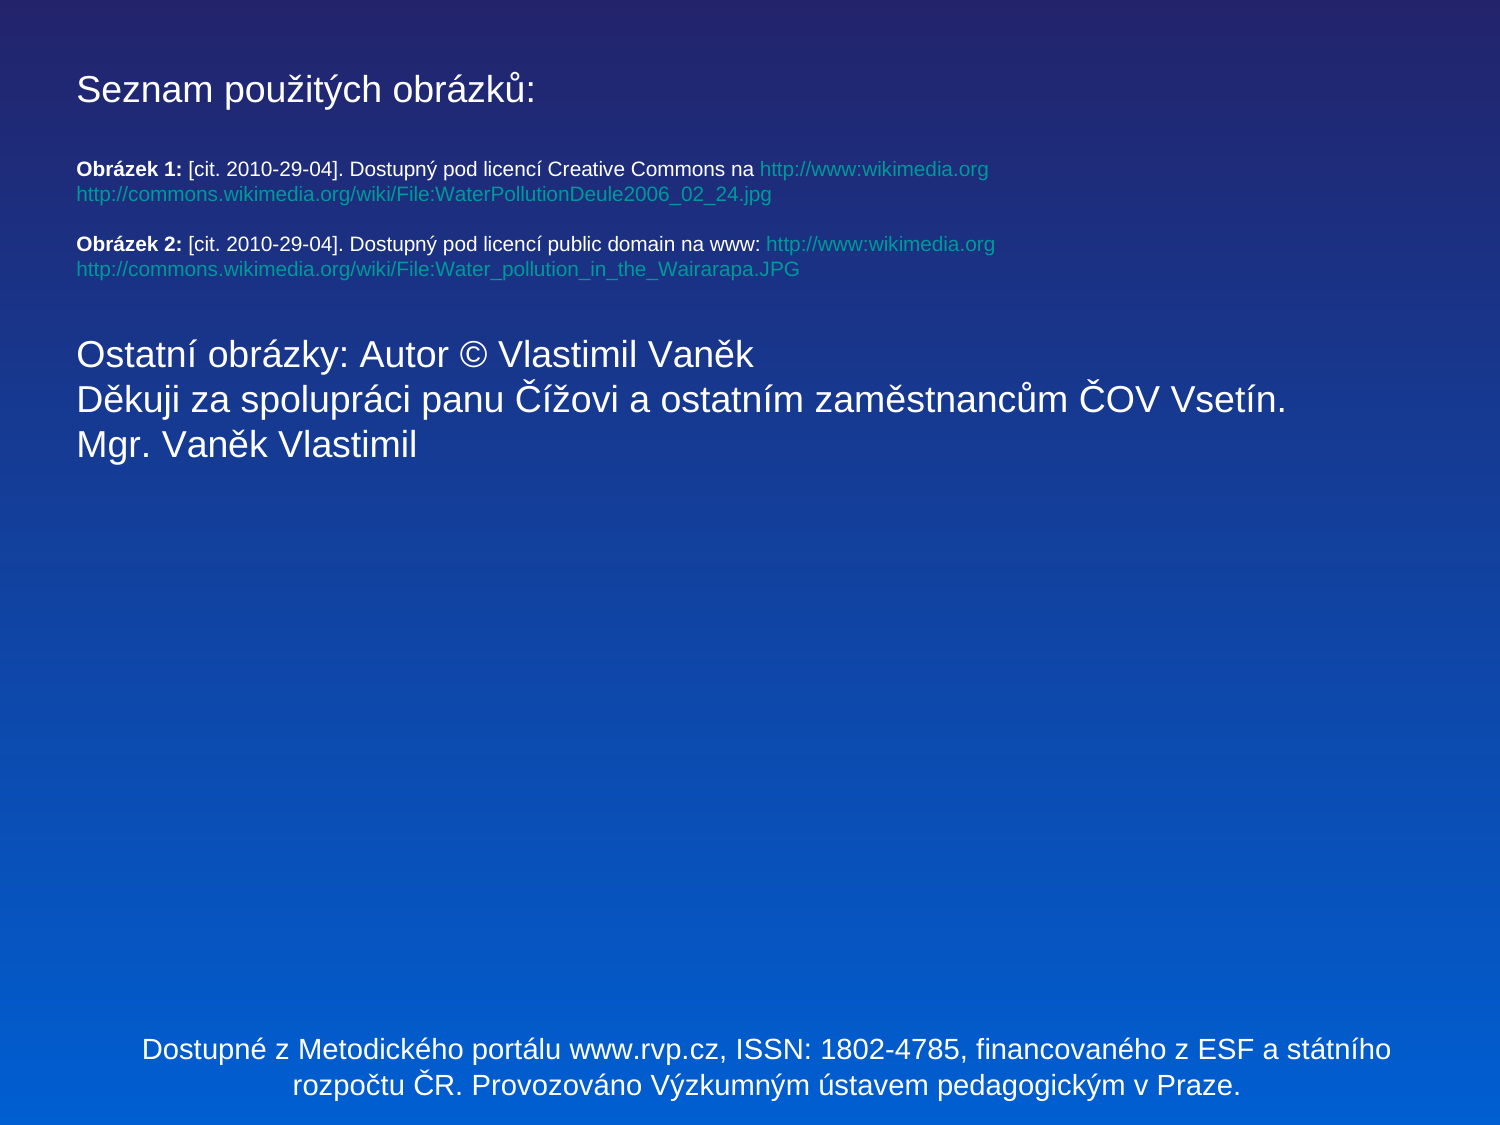

Seznam použitých obrázků:
Obrázek 1: [cit. 2010-29-04]. Dostupný pod licencí Creative Commons na http://www:wikimedia.org
http://commons.wikimedia.org/wiki/File:WaterPollutionDeule2006_02_24.jpg
Obrázek 2: [cit. 2010-29-04]. Dostupný pod licencí public domain na www: http://www:wikimedia.org
http://commons.wikimedia.org/wiki/File:Water_pollution_in_the_Wairarapa.JPG
Ostatní obrázky: Autor © Vlastimil Vaněk
Děkuji za spolupráci panu Čížovi a ostatním zaměstnancům ČOV Vsetín.
Mgr. Vaněk Vlastimil
Dostupné z Metodického portálu www.rvp.cz, ISSN: 1802-4785, financovaného z ESF a státního rozpočtu ČR. Provozováno Výzkumným ústavem pedagogickým v Praze.